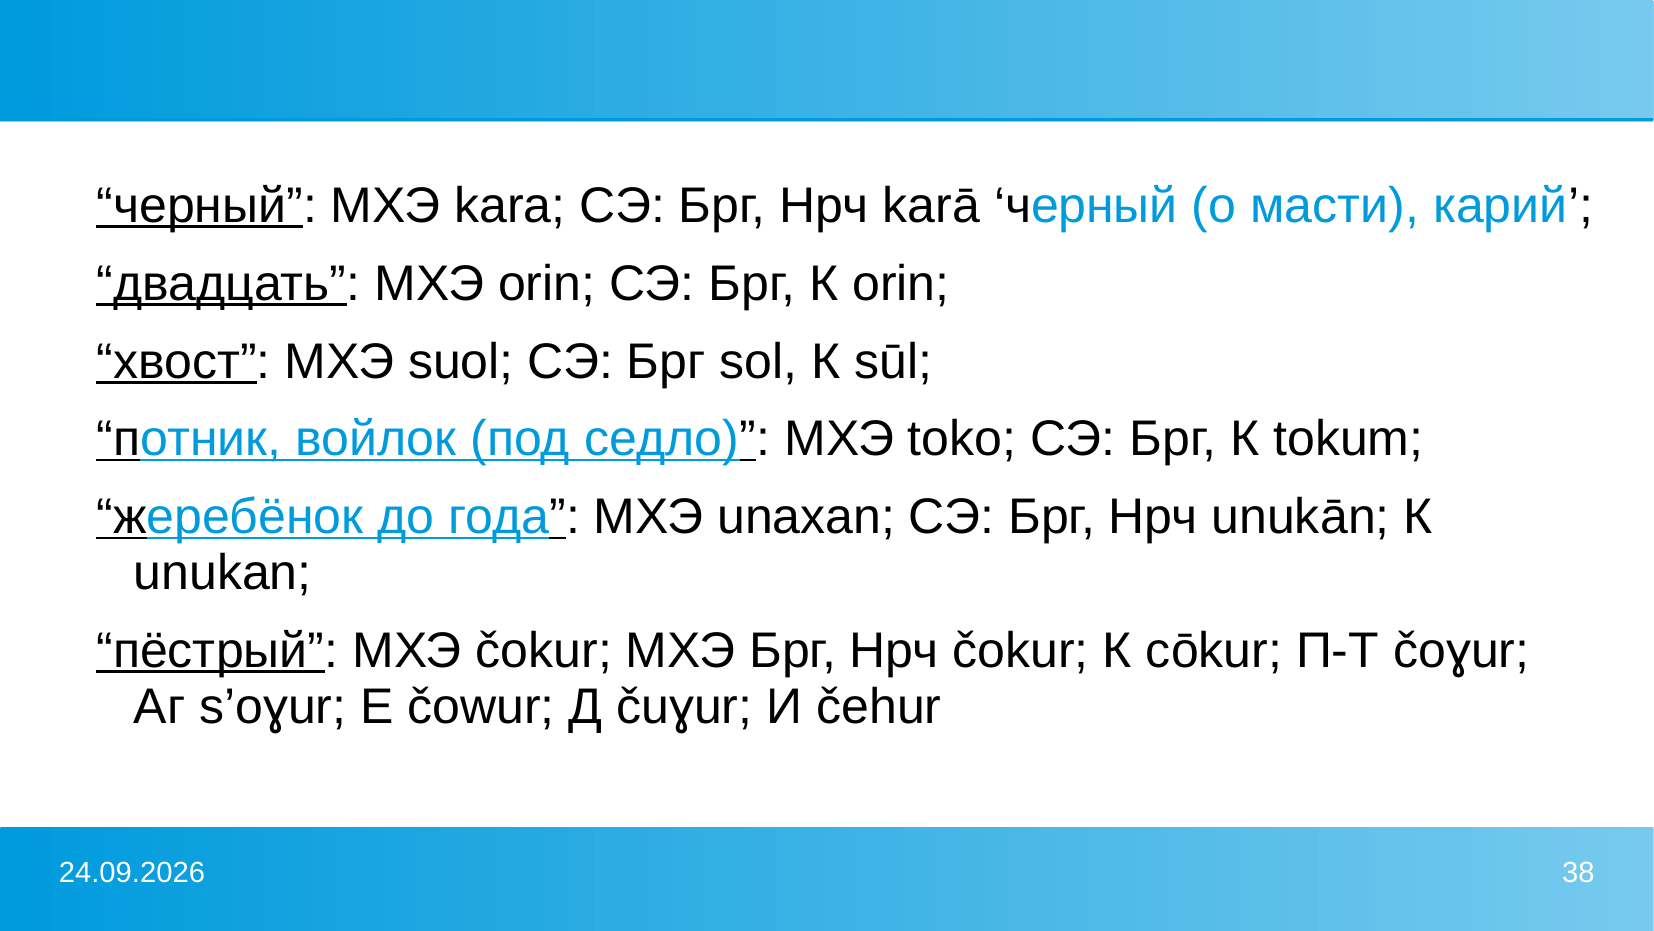

#
“черный”: МХЭ kara; СЭ: Брг, Нрч karā ‘черный (о масти), карий’;
“двадцать”: МХЭ orin; СЭ: Брг, К orin;
“хвост”: МХЭ suol; СЭ: Брг sol, К sūl;
“потник, войлок (под седло)”: МХЭ toko; СЭ: Брг, К tokum;
“жеребёнок до года”: МХЭ unaxan; СЭ: Брг, Нрч unukān; К unukan;
“пёстрый”: МХЭ čokur; МХЭ Брг, Нрч čokur; К cōkur; П-Т čoɣur; Аг s’oɣur; Е čowur; Д čuɣur; И čehur
38